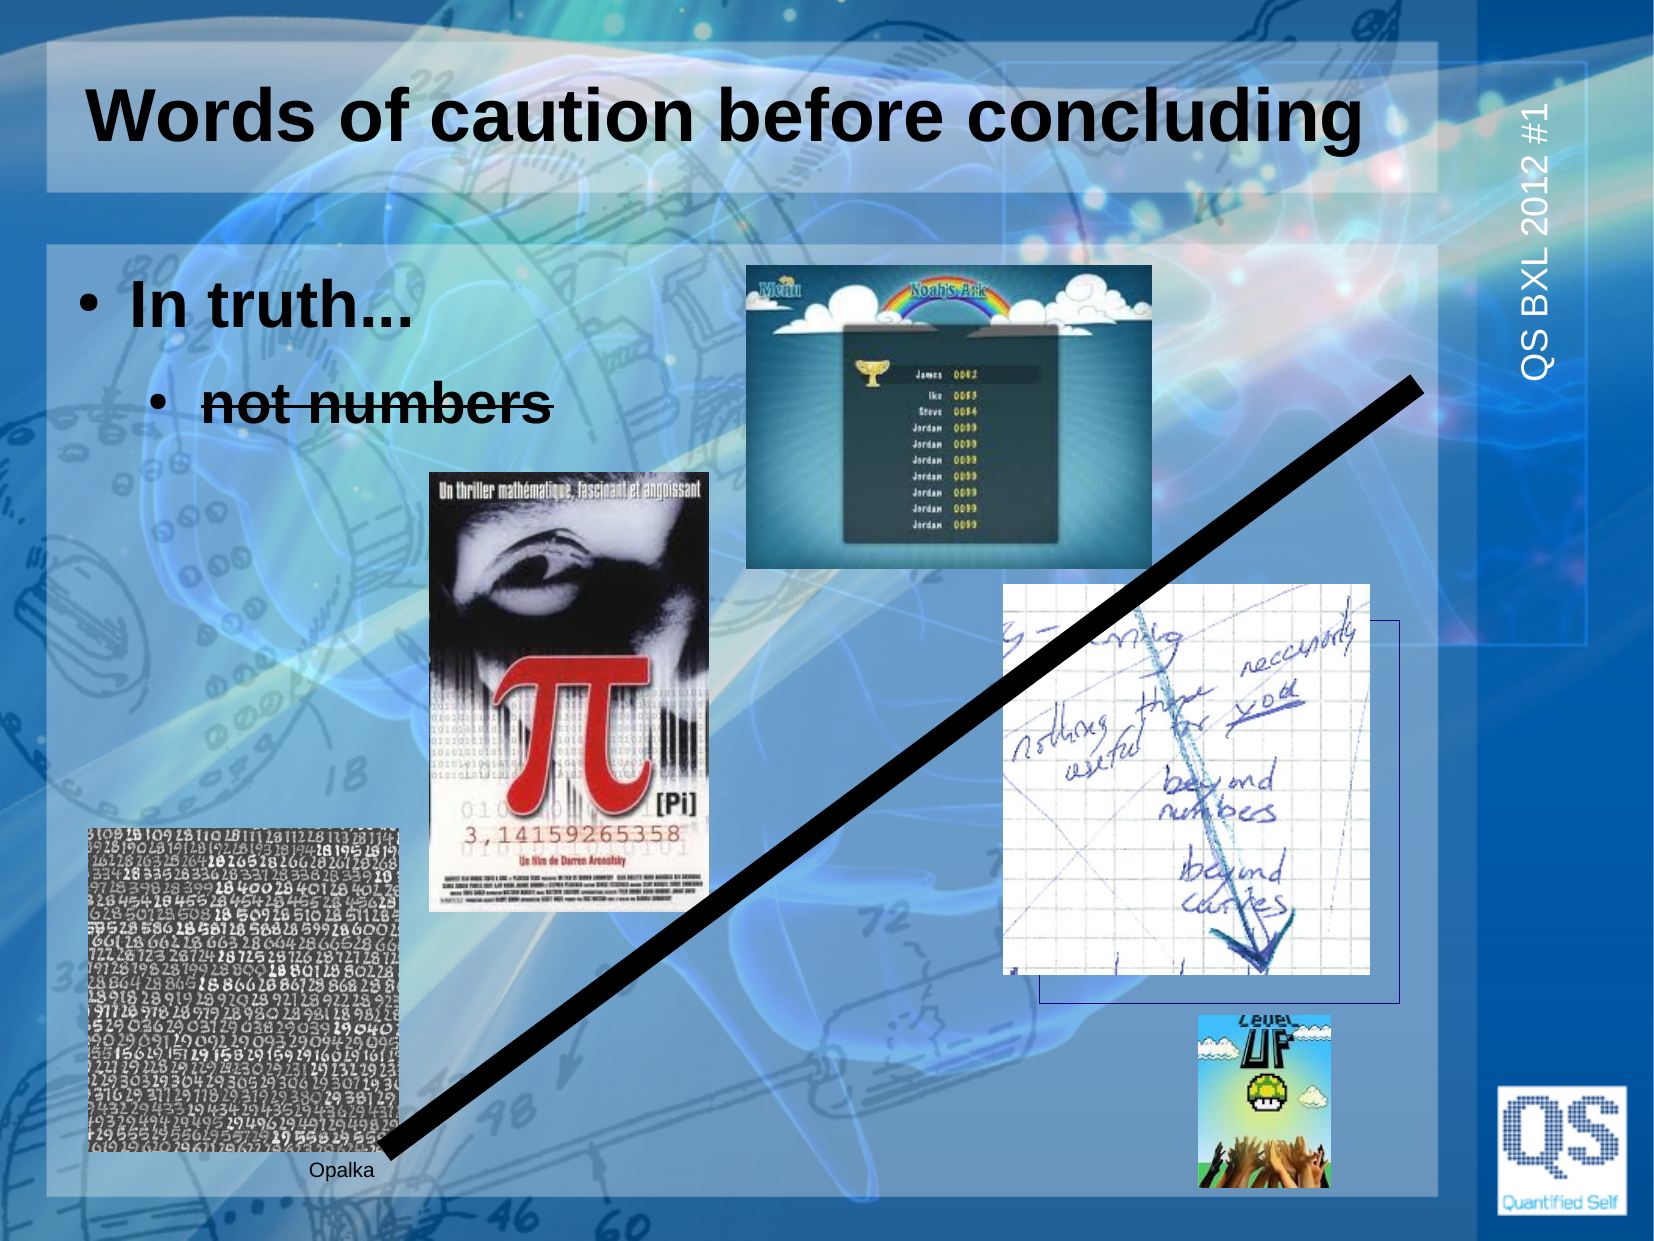

# Words of caution before concluding
In truth...
not numbers
Opalka